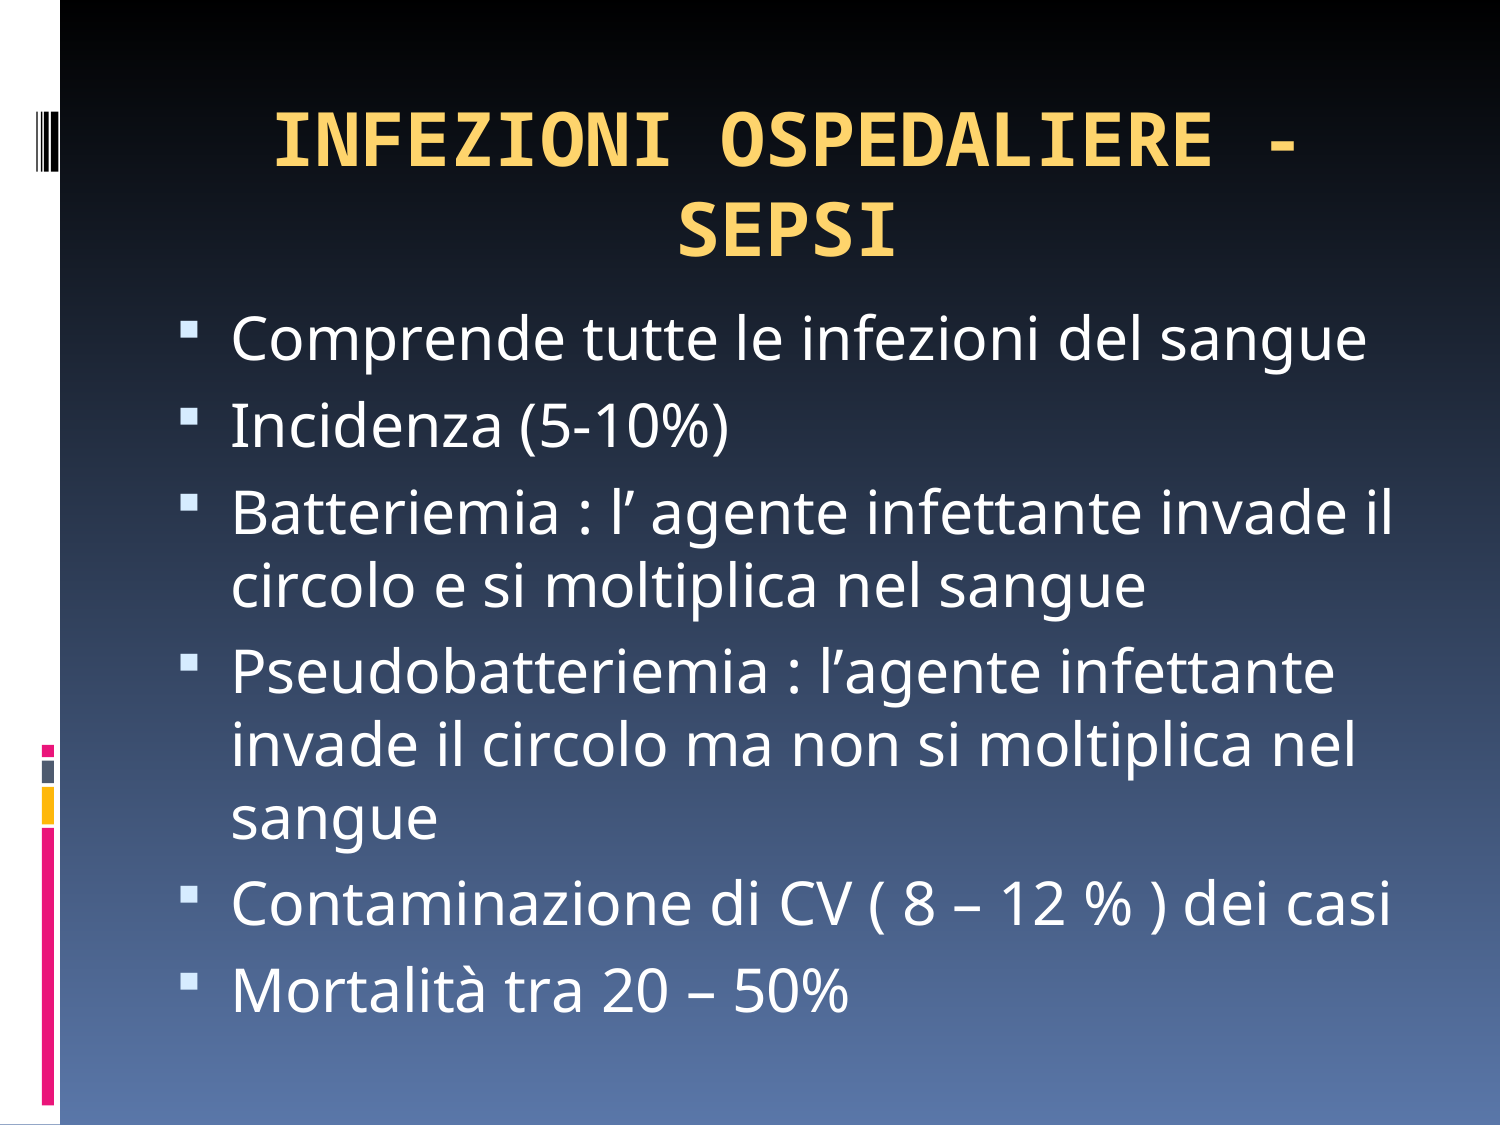

# INFEZIONI OSPEDALIERE - SEPSI
Comprende tutte le infezioni del sangue
Incidenza (5-10%)
Batteriemia : l’ agente infettante invade il circolo e si moltiplica nel sangue
Pseudobatteriemia : l’agente infettante invade il circolo ma non si moltiplica nel sangue
Contaminazione di CV ( 8 – 12 % ) dei casi
Mortalità tra 20 – 50%